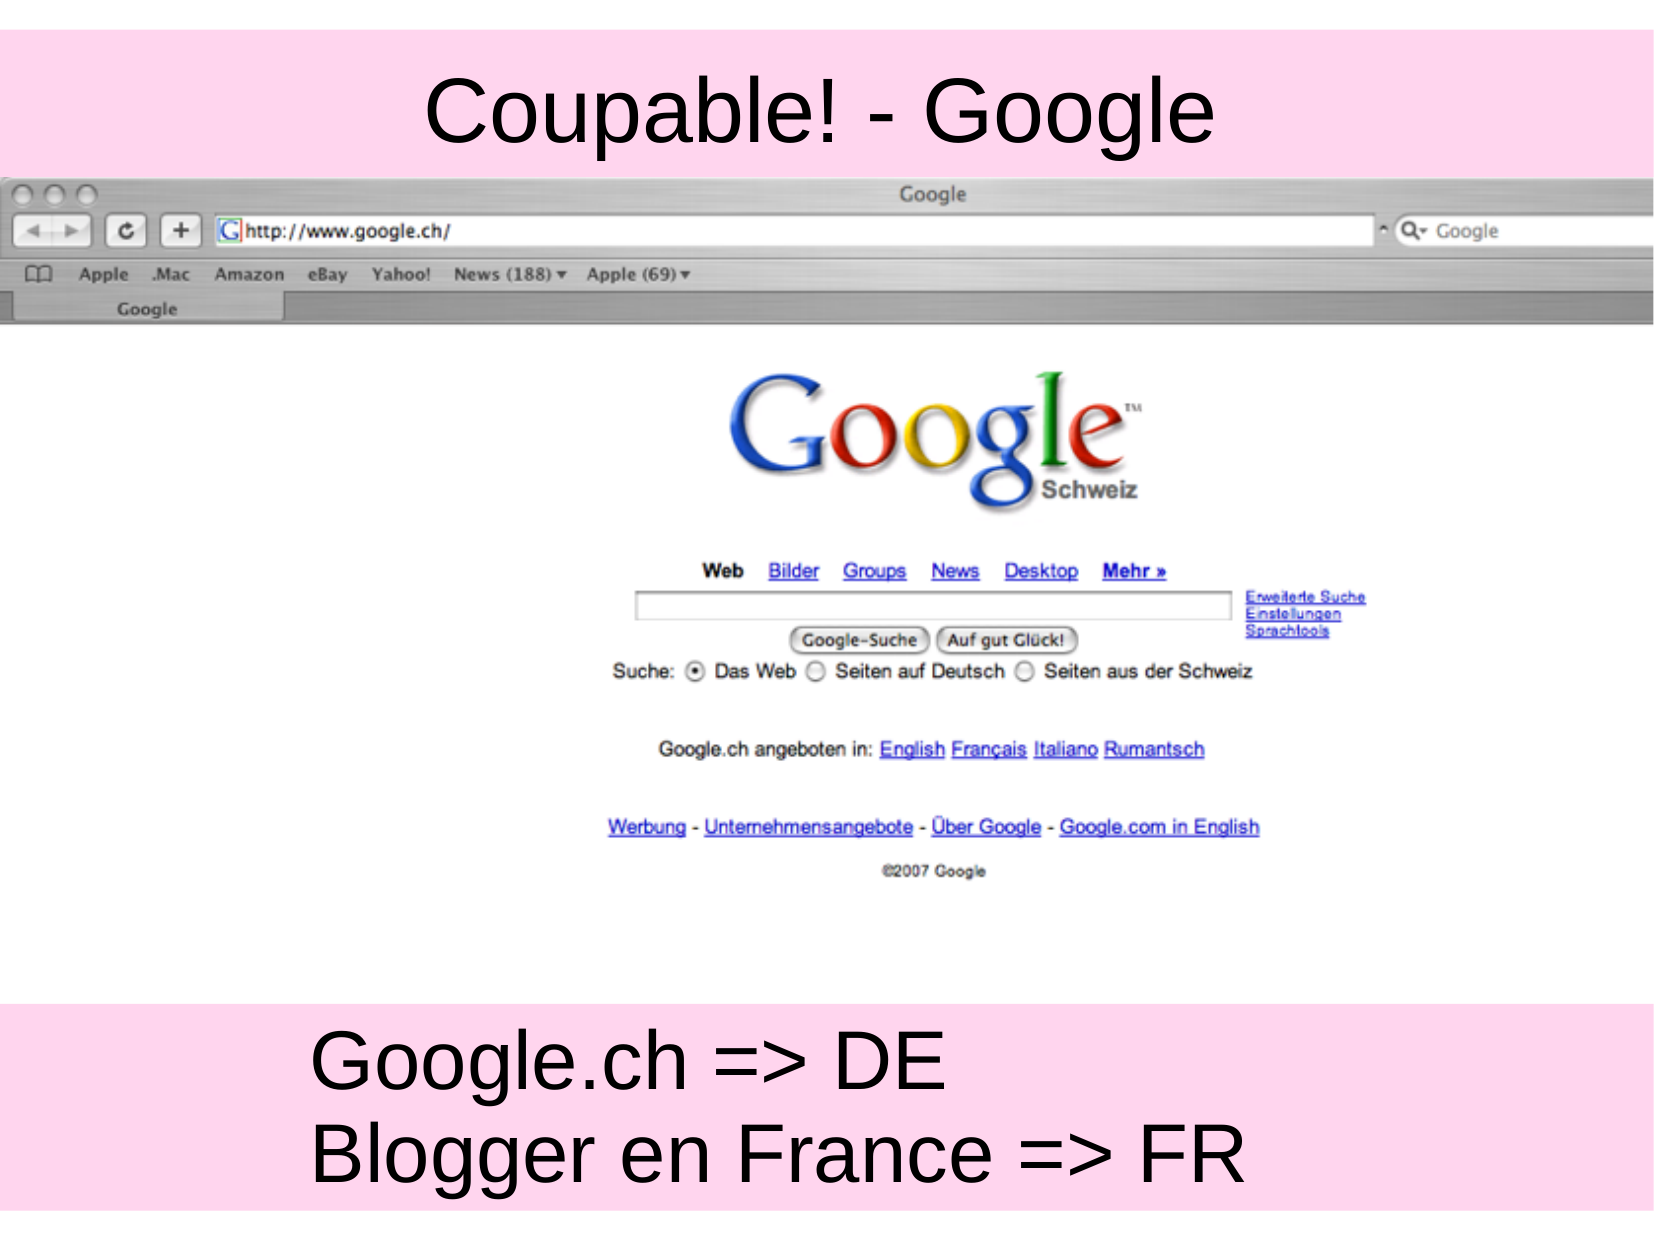

# Coupable! - Google
				Google.ch => DE
				Blogger en France => FR